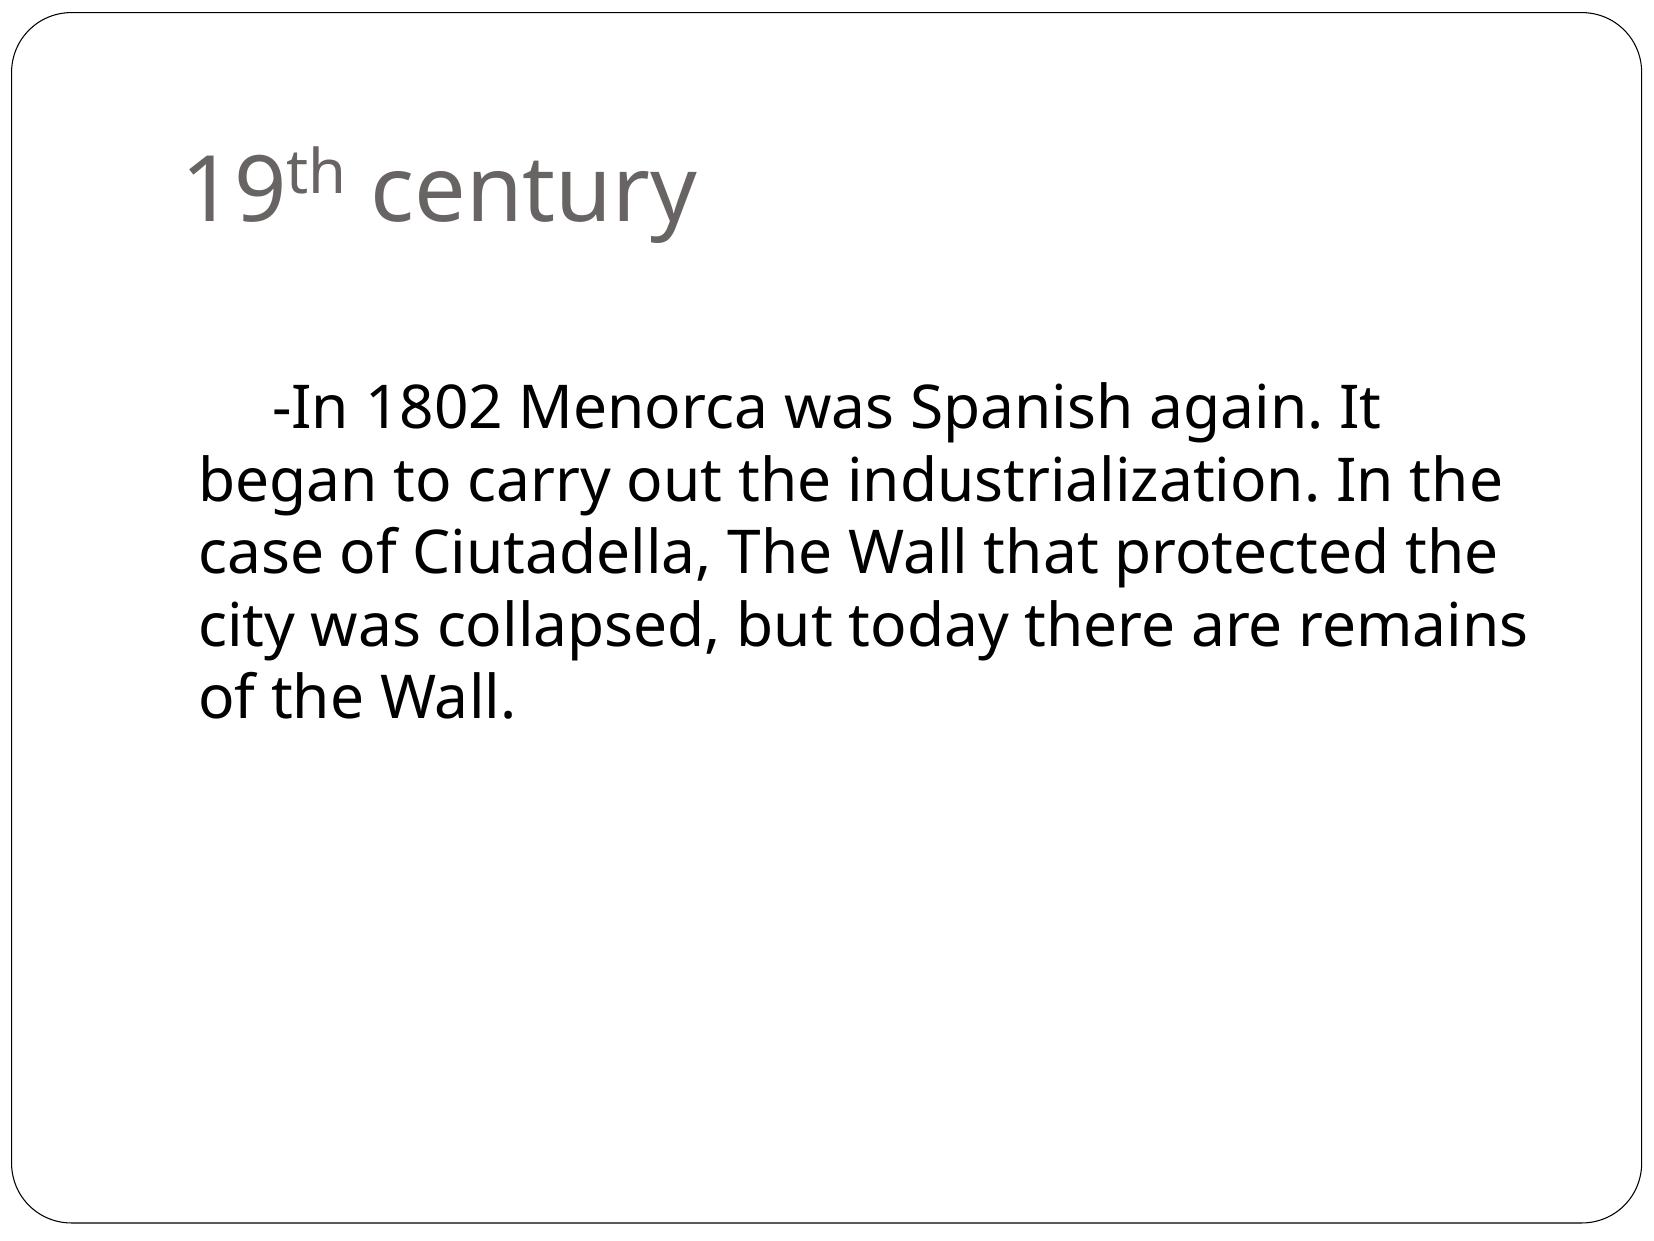

# 19th century
	-In 1802 Menorca was Spanish again. It began to carry out the industrialization. In the case of Ciutadella, The Wall that protected the city was collapsed, but today there are remains of the Wall.